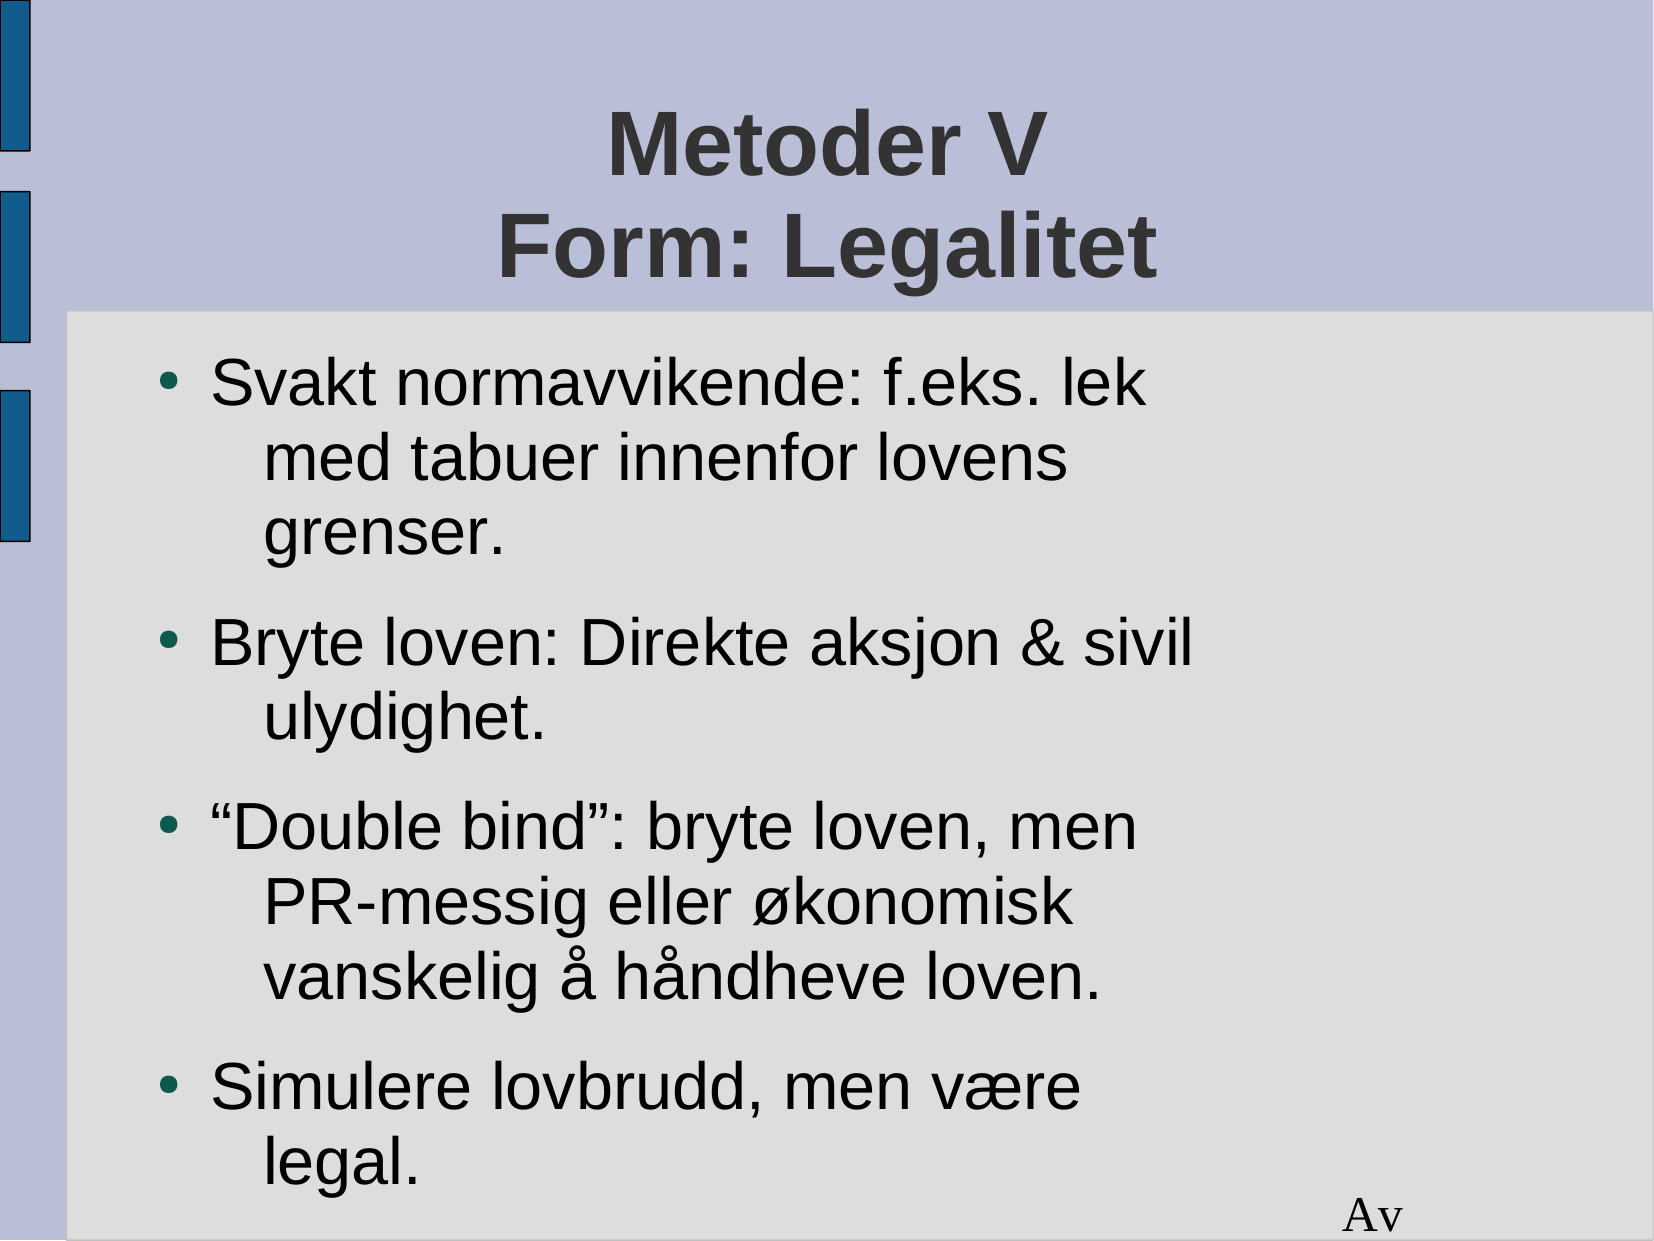

# Metoder V Form: Legalitet
Svakt normavvikende: f.eks. lek med tabuer innenfor lovens grenser.
Bryte loven: Direkte aksjon & sivil ulydighet.
“Double bind”: bryte loven, men PR-messig eller økonomisk vanskelig å håndheve loven.
Simulere lovbrudd, men være legal.
Av